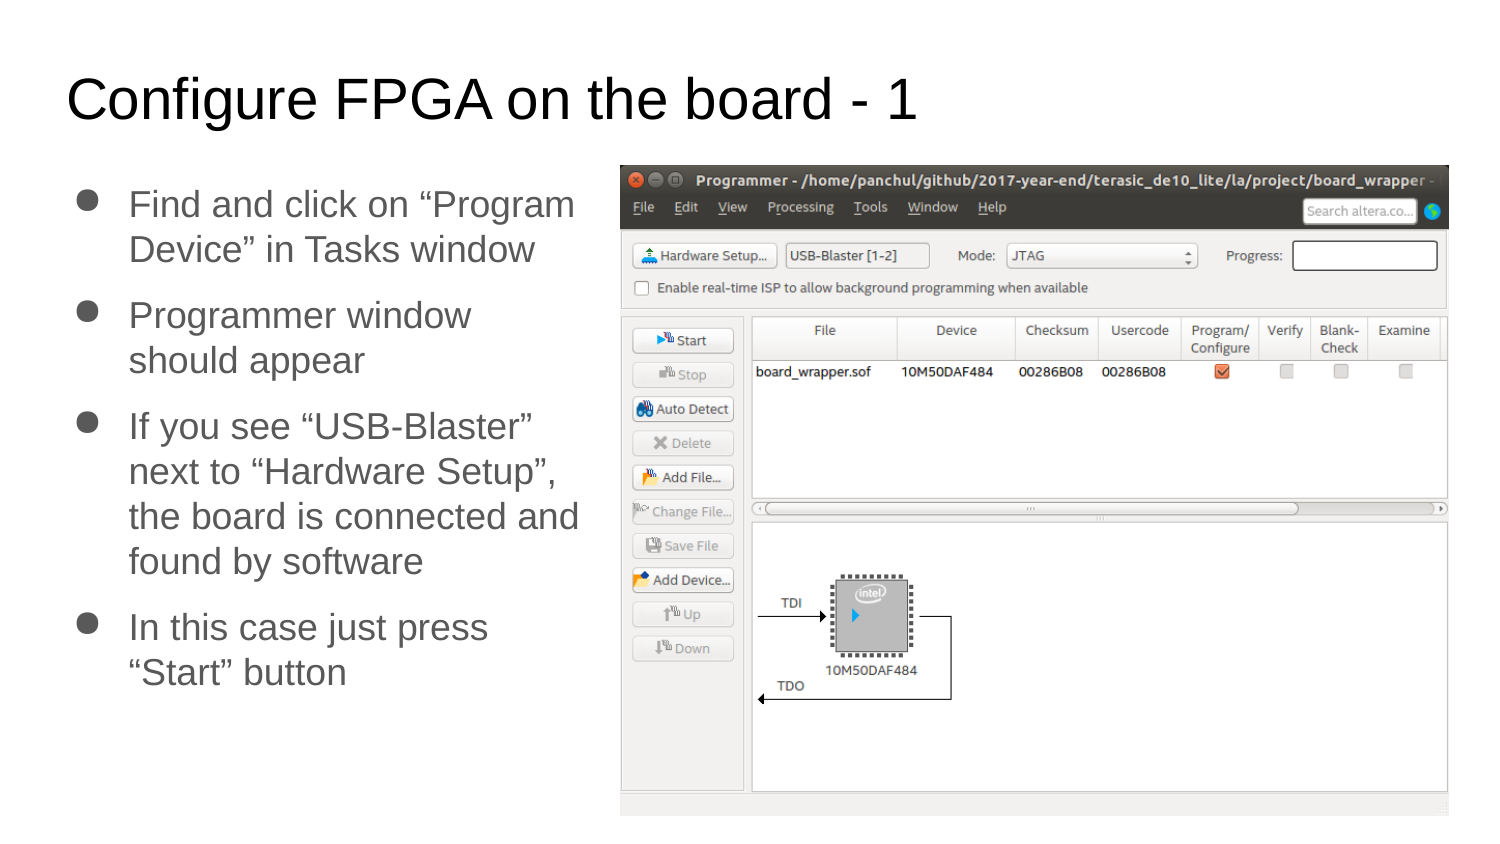

# Configure FPGA on the board - 1
Find and click on “Program Device” in Tasks window
Programmer window should appear
If you see “USB-Blaster” next to “Hardware Setup”, the board is connected and found by software
In this case just press “Start” button